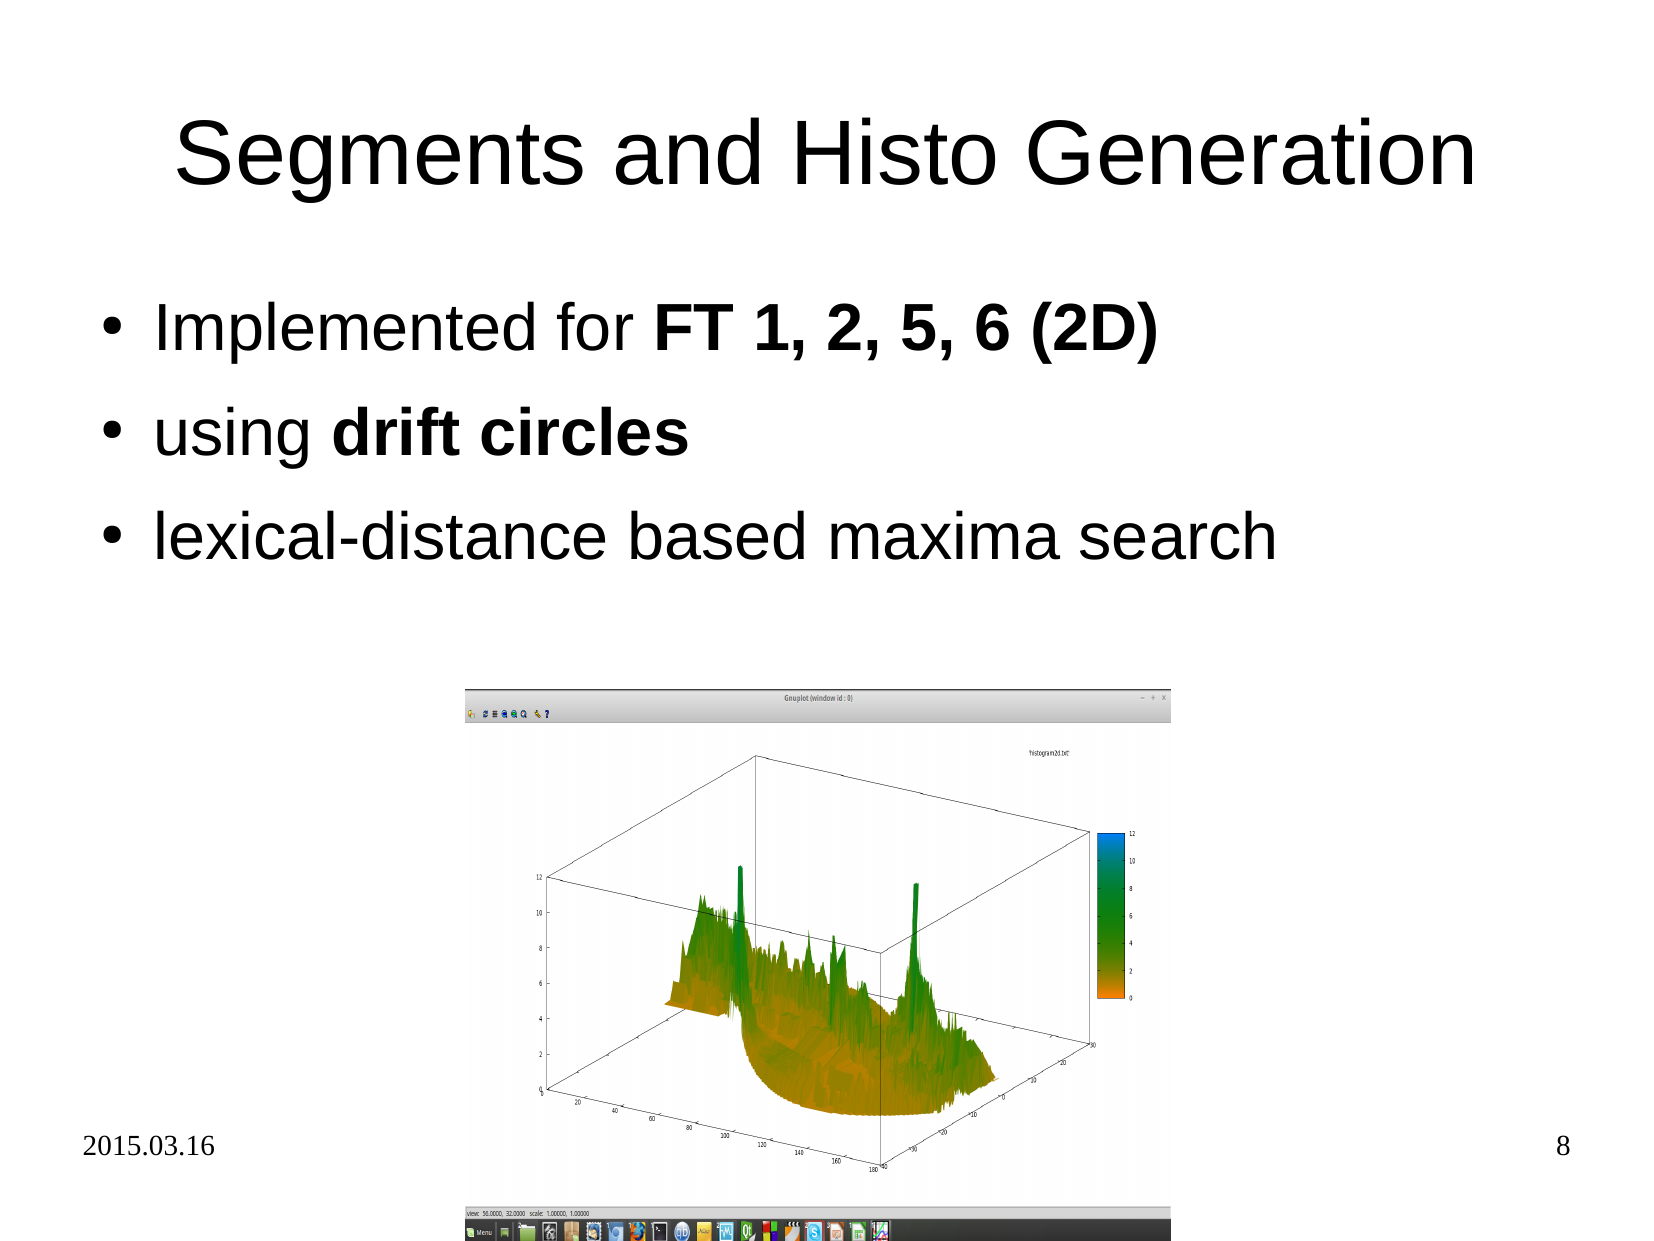

# Segments and Histo Generation
Implemented for FT 1, 2, 5, 6 (2D)
using drift circles
lexical-distance based maxima search
2015.03.16
Tracking Pattern Recognition @ CM LII
8